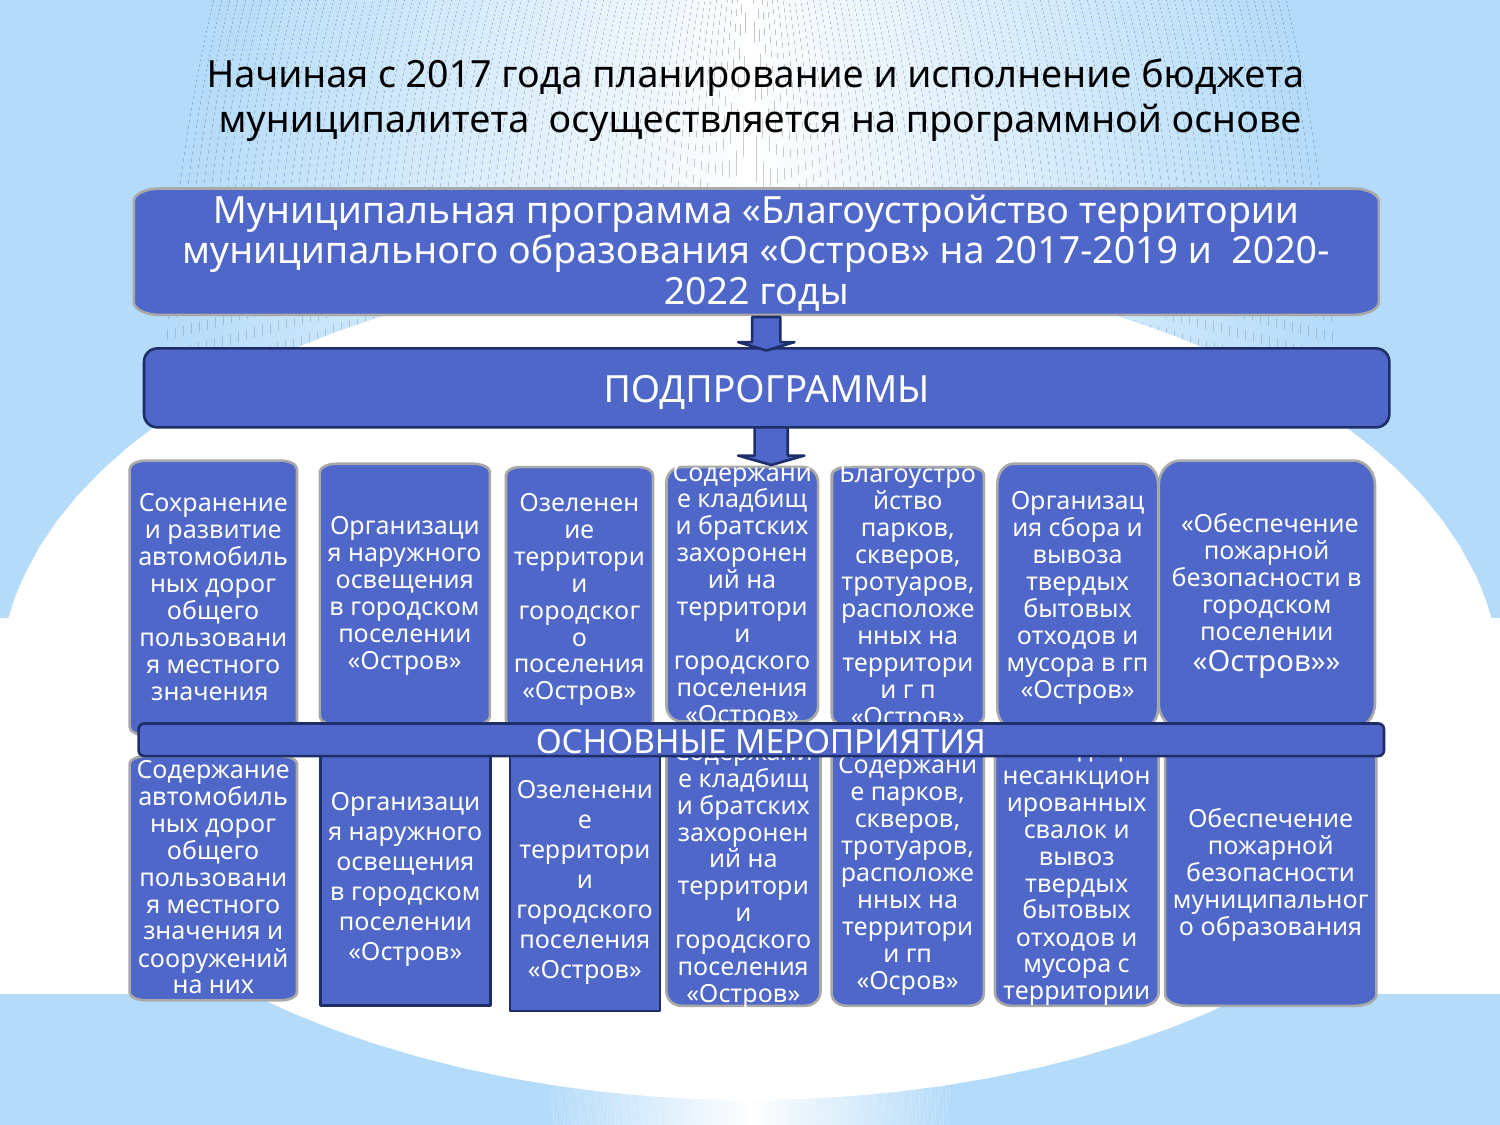

Начиная с 2017 года планирование и исполнение бюджета
 муниципалитета осуществляется на программной основе
Муниципальная программа «Благоустройство территории муниципального образования «Остров» на 2017-2019 и 2020-2022 годы
Сохранение и развитие автомобильных дорог общего пользования местного значения
 «Обеспечение пожарной безопасности в городском поселении «Остров»»
Организация наружного освещения в городском поселении «Остров»
Организация сбора и вывоза твердых бытовых отходов и мусора в гп «Остров»
Озеленение территории городского поселения «Остров»
Содержание кладбищ и братских захоронений на территории городского поселения «Остров»
Благоустройство парков, скверов, тротуаров, расположенных на территории г п «Остров»
Ликвидация несанкционированных свалок и вывоз твердых бытовых отходов и мусора с территории
Содержание кладбищ и братских захоронений на территории городского поселения «Остров»
Содержание парков, скверов, тротуаров, расположенных на территории гп «Осров»
Обеспечение пожарной безопасности муниципального образования
Содержание автомобильных дорог общего пользования местного значения и сооружений на них
ПОДПРОГРАММЫ
ОСНОВНЫЕ МЕРОПРИЯТИЯ
Организация наружного освещения в городском поселении «Остров»
Озеленение территории городского поселения «Остров»